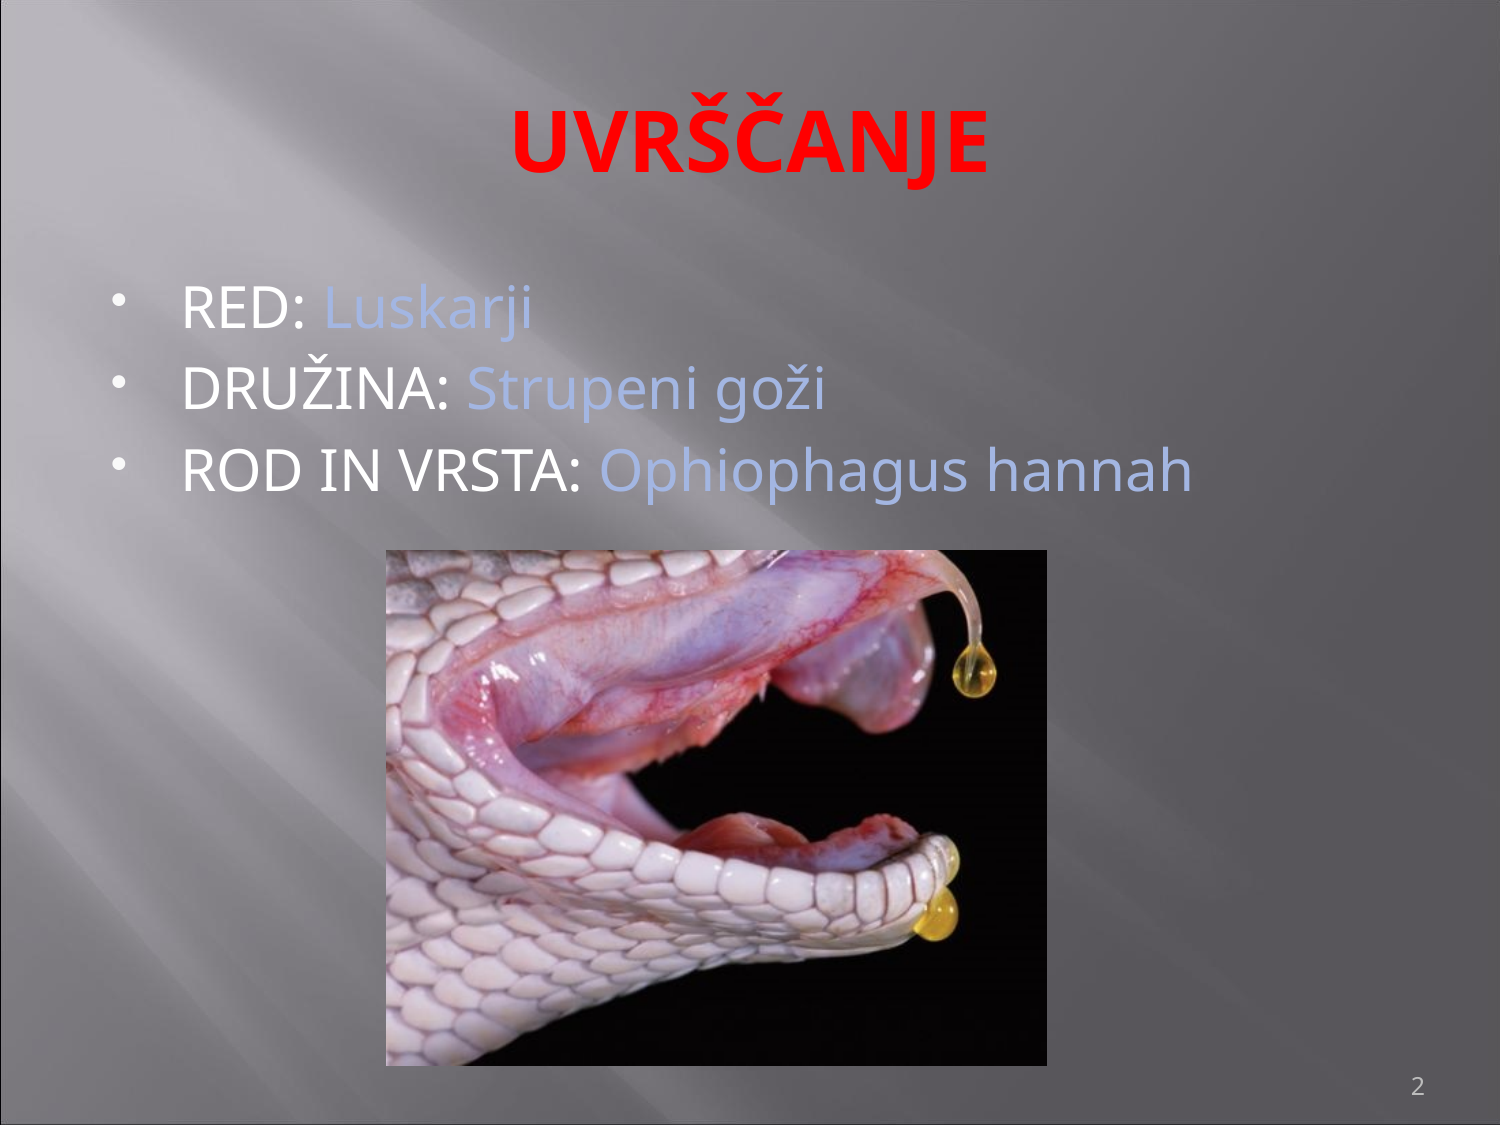

# UVRŠČANJE
RED: Luskarji
DRUŽINA: Strupeni goži
ROD IN VRSTA: Ophiophagus hannah